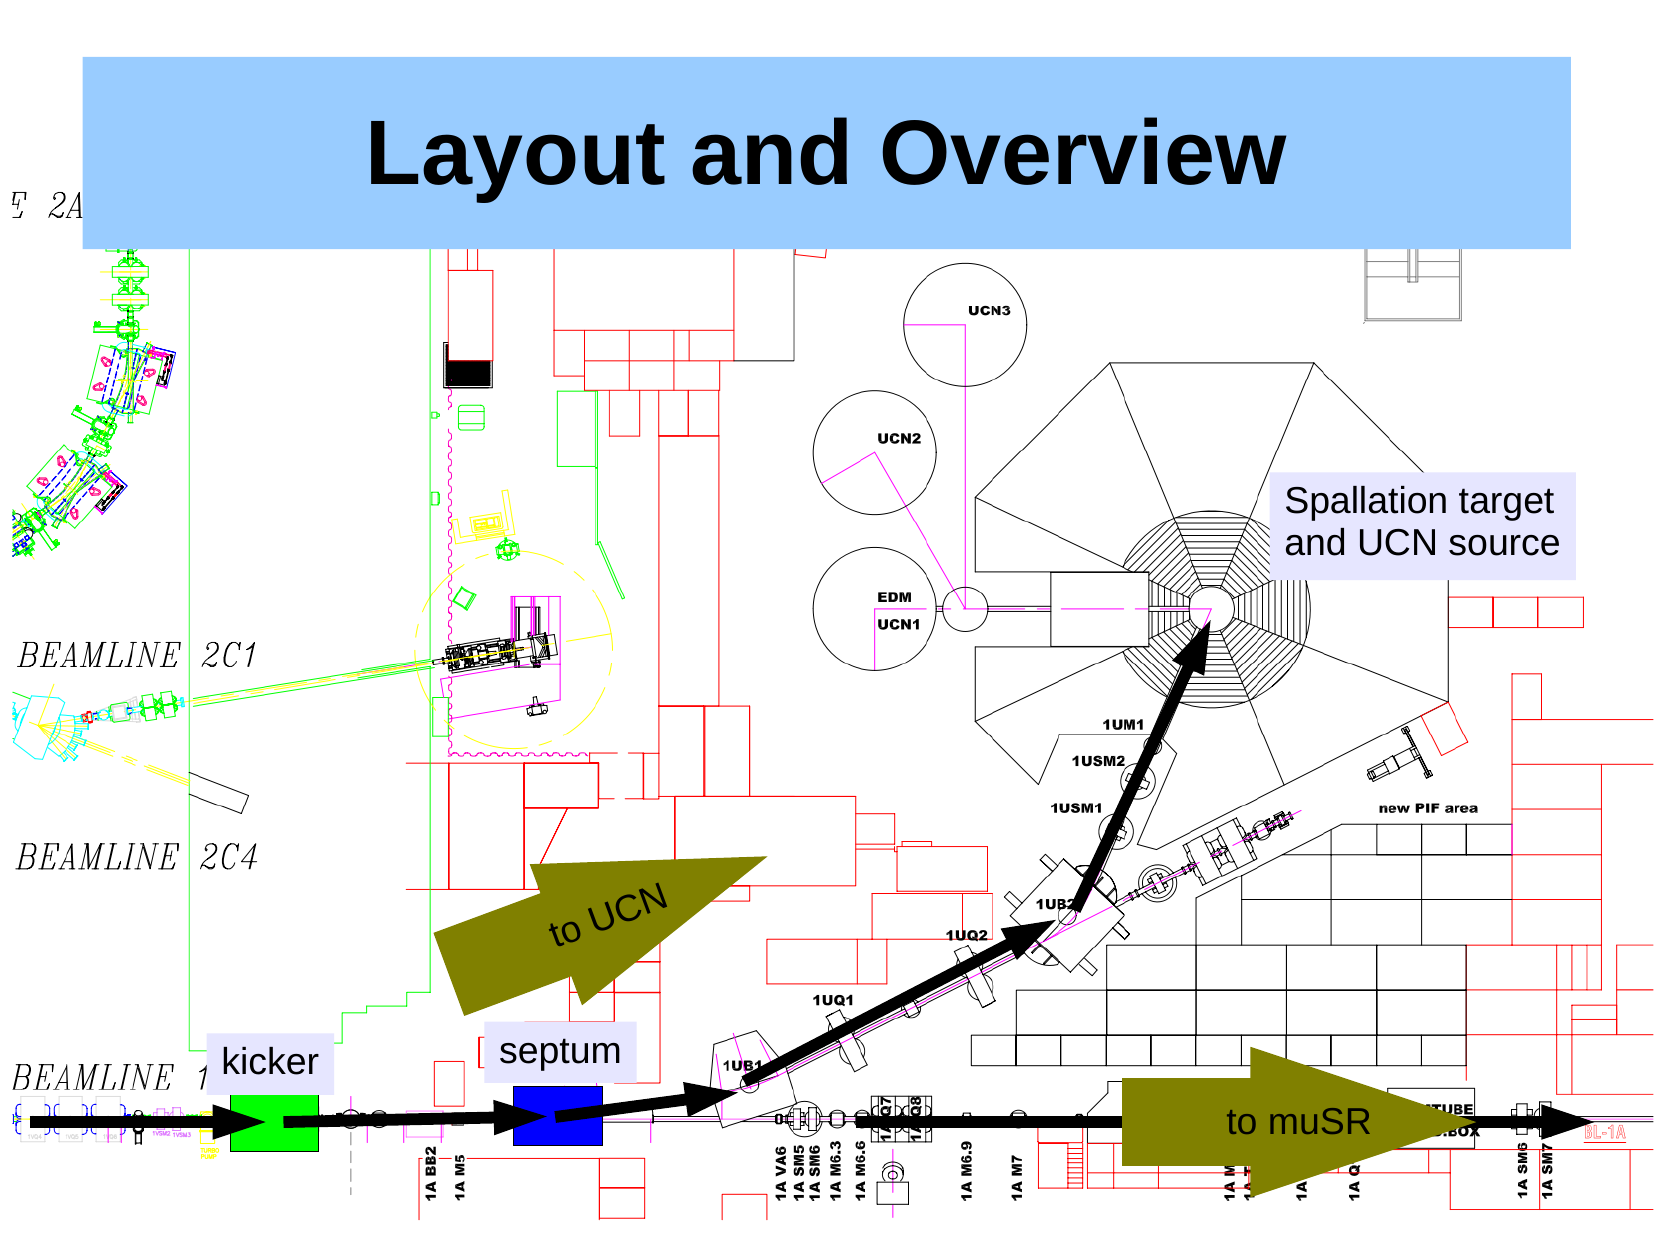

Layout and Overview
#
Spallation target
and UCN source
to UCN
septum
kicker
to muSR